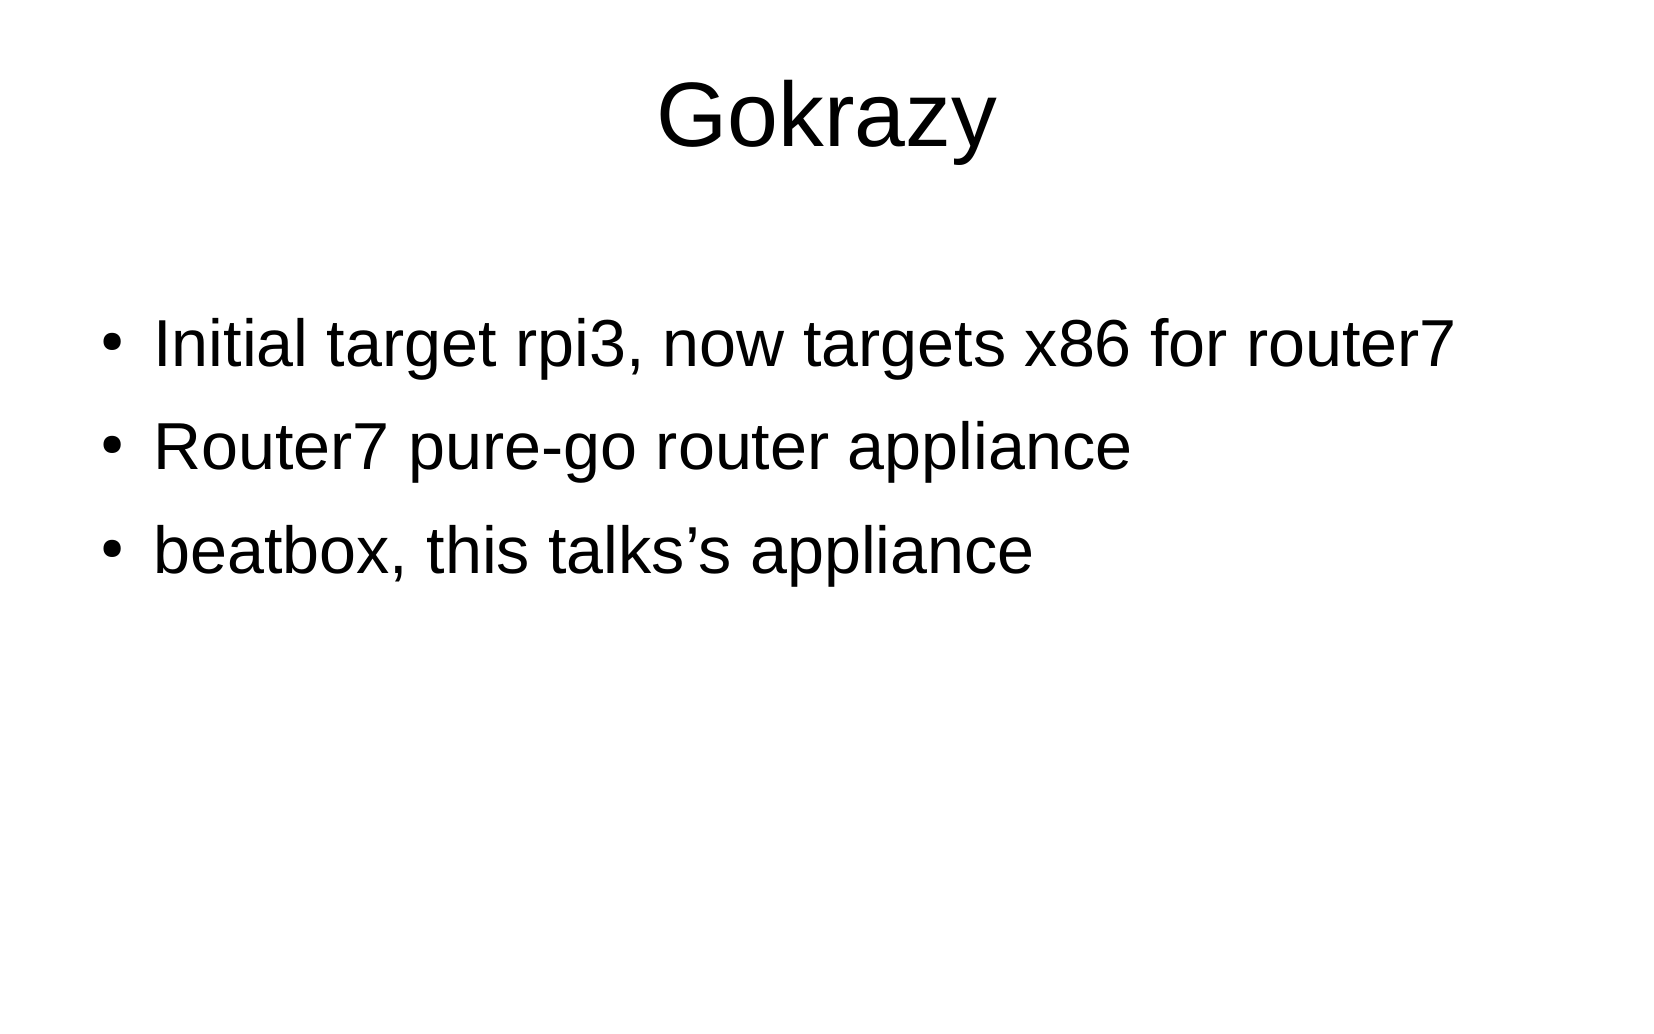

# Gokrazy
Initial target rpi3, now targets x86 for router7
Router7 pure-go router appliance
beatbox, this talks’s appliance